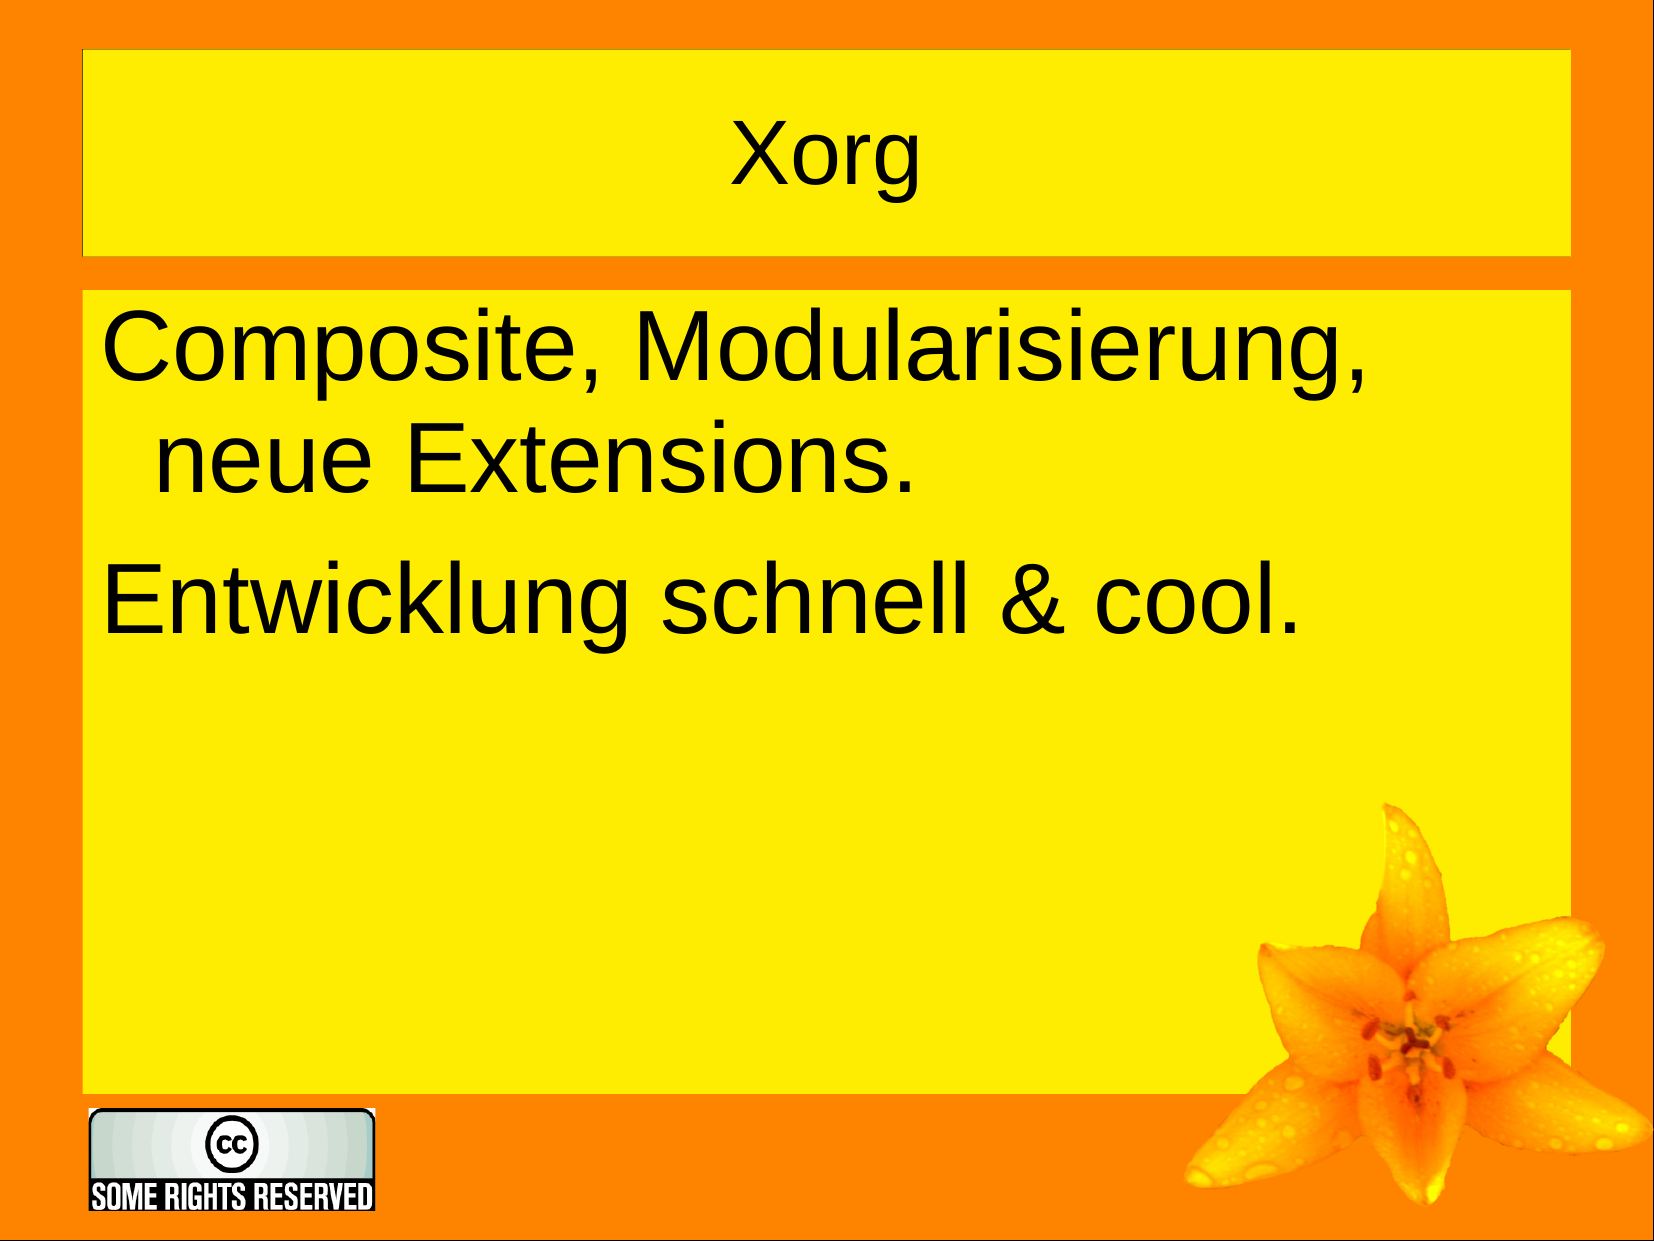

# Xorg
Composite, Modularisierung, neue Extensions.
Entwicklung schnell & cool.